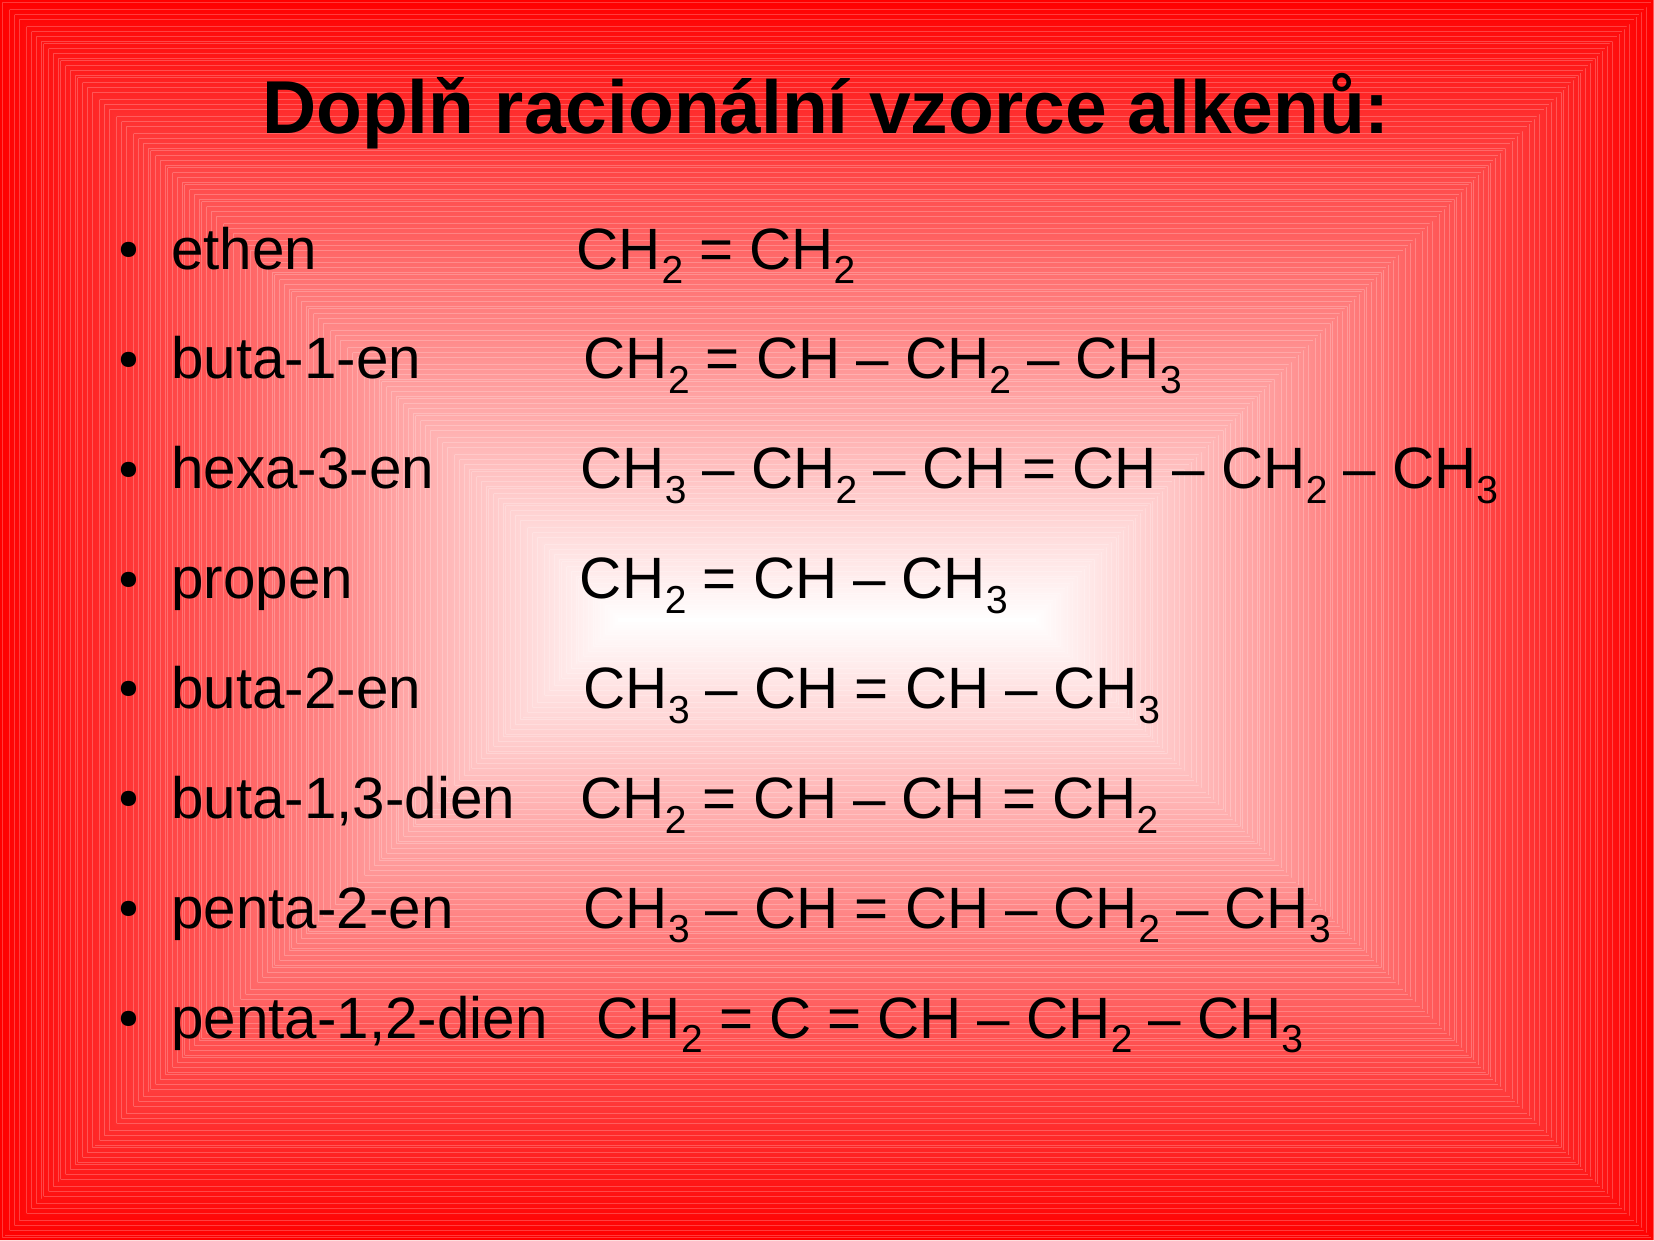

# Doplň racionální vzorce alkenů:
ethen CH2 = CH2
buta-1-en CH2 = CH – CH2 – CH3
hexa-3-en CH3 – CH2 – CH = CH – CH2 – CH3
propen CH2 = CH – CH3
buta-2-en CH3 – CH = CH – CH3
buta-1,3-dien CH2 = CH – CH = CH2
penta-2-en CH3 – CH = CH – CH2 – CH3
penta-1,2-dien CH2 = C = CH – CH2 – CH3